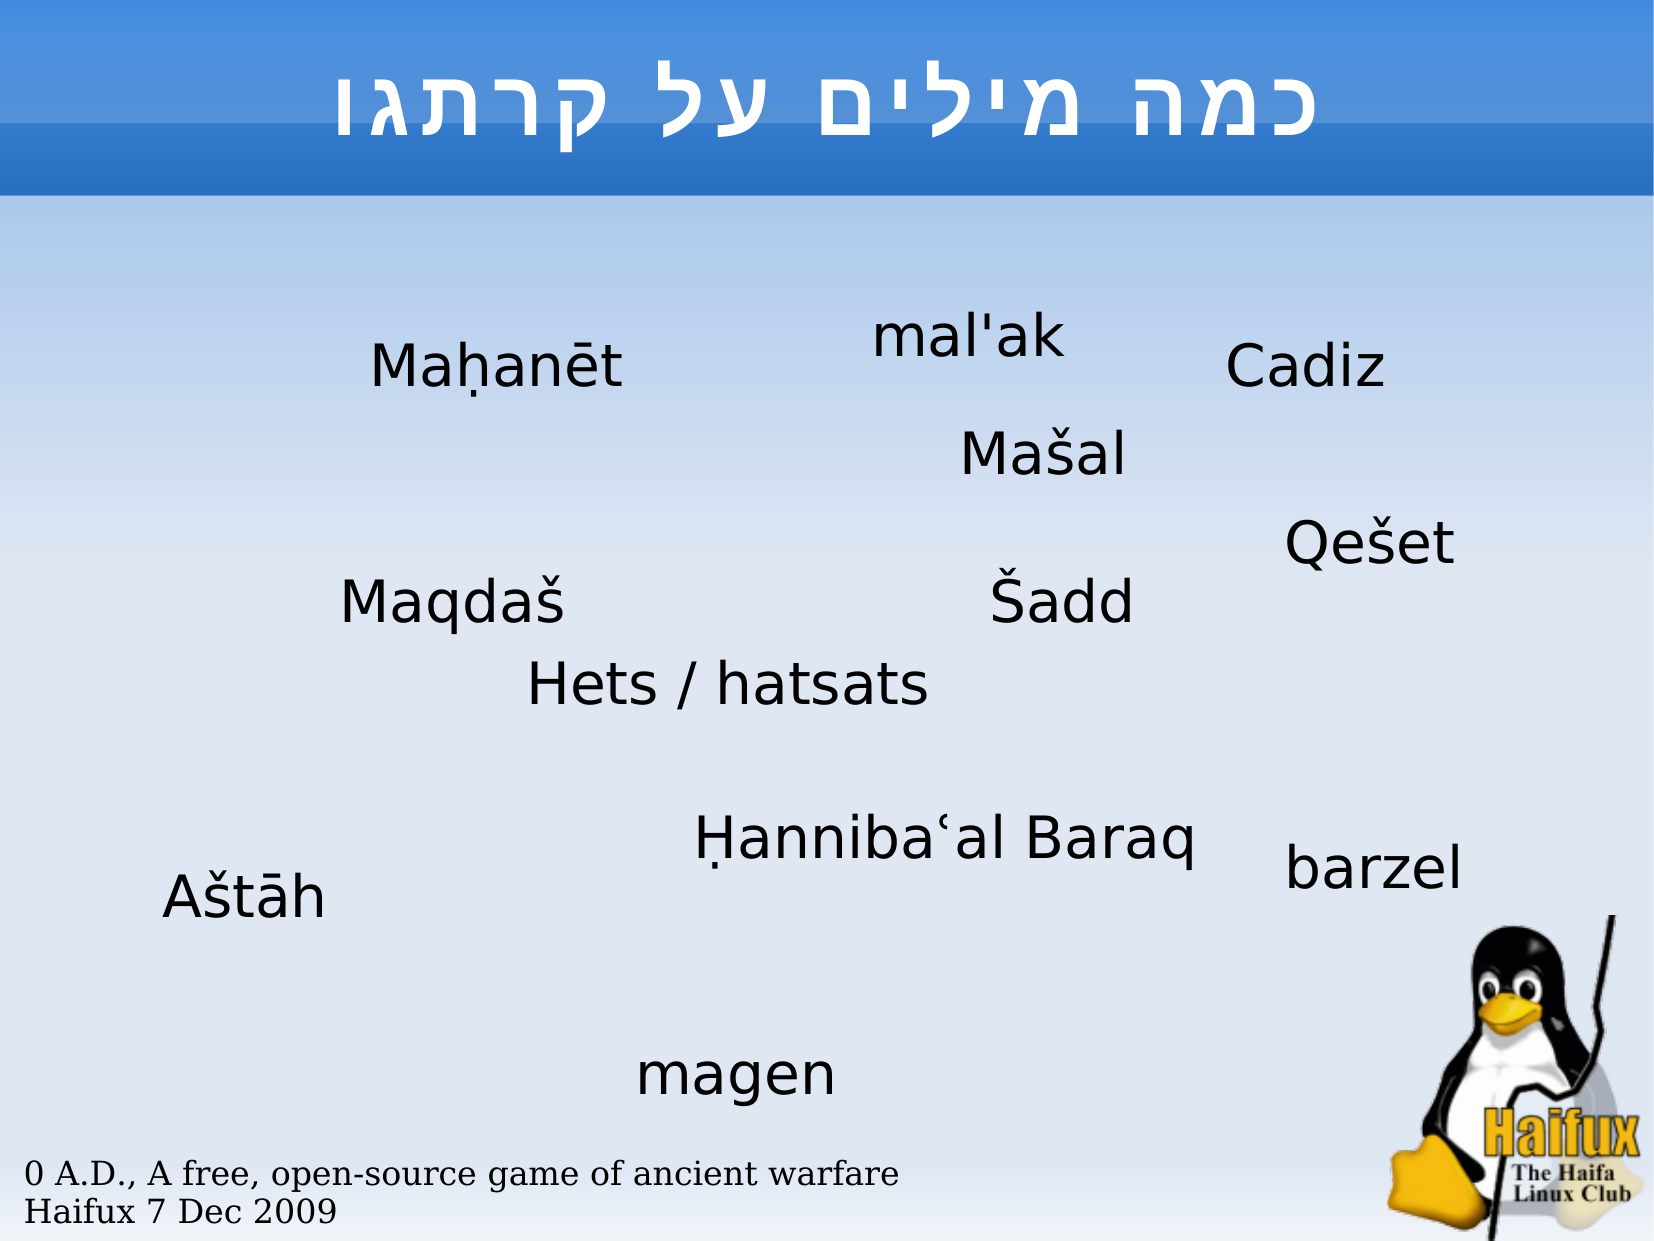

# כמה מילים על קרתגו
mal'ak
Maḥanēt
Cadiz
Mašal
Qešet
Maqdaš
Šadd
Hets / hatsats
Ḥannibaʿal Baraq
barzel
Aštāh
magen